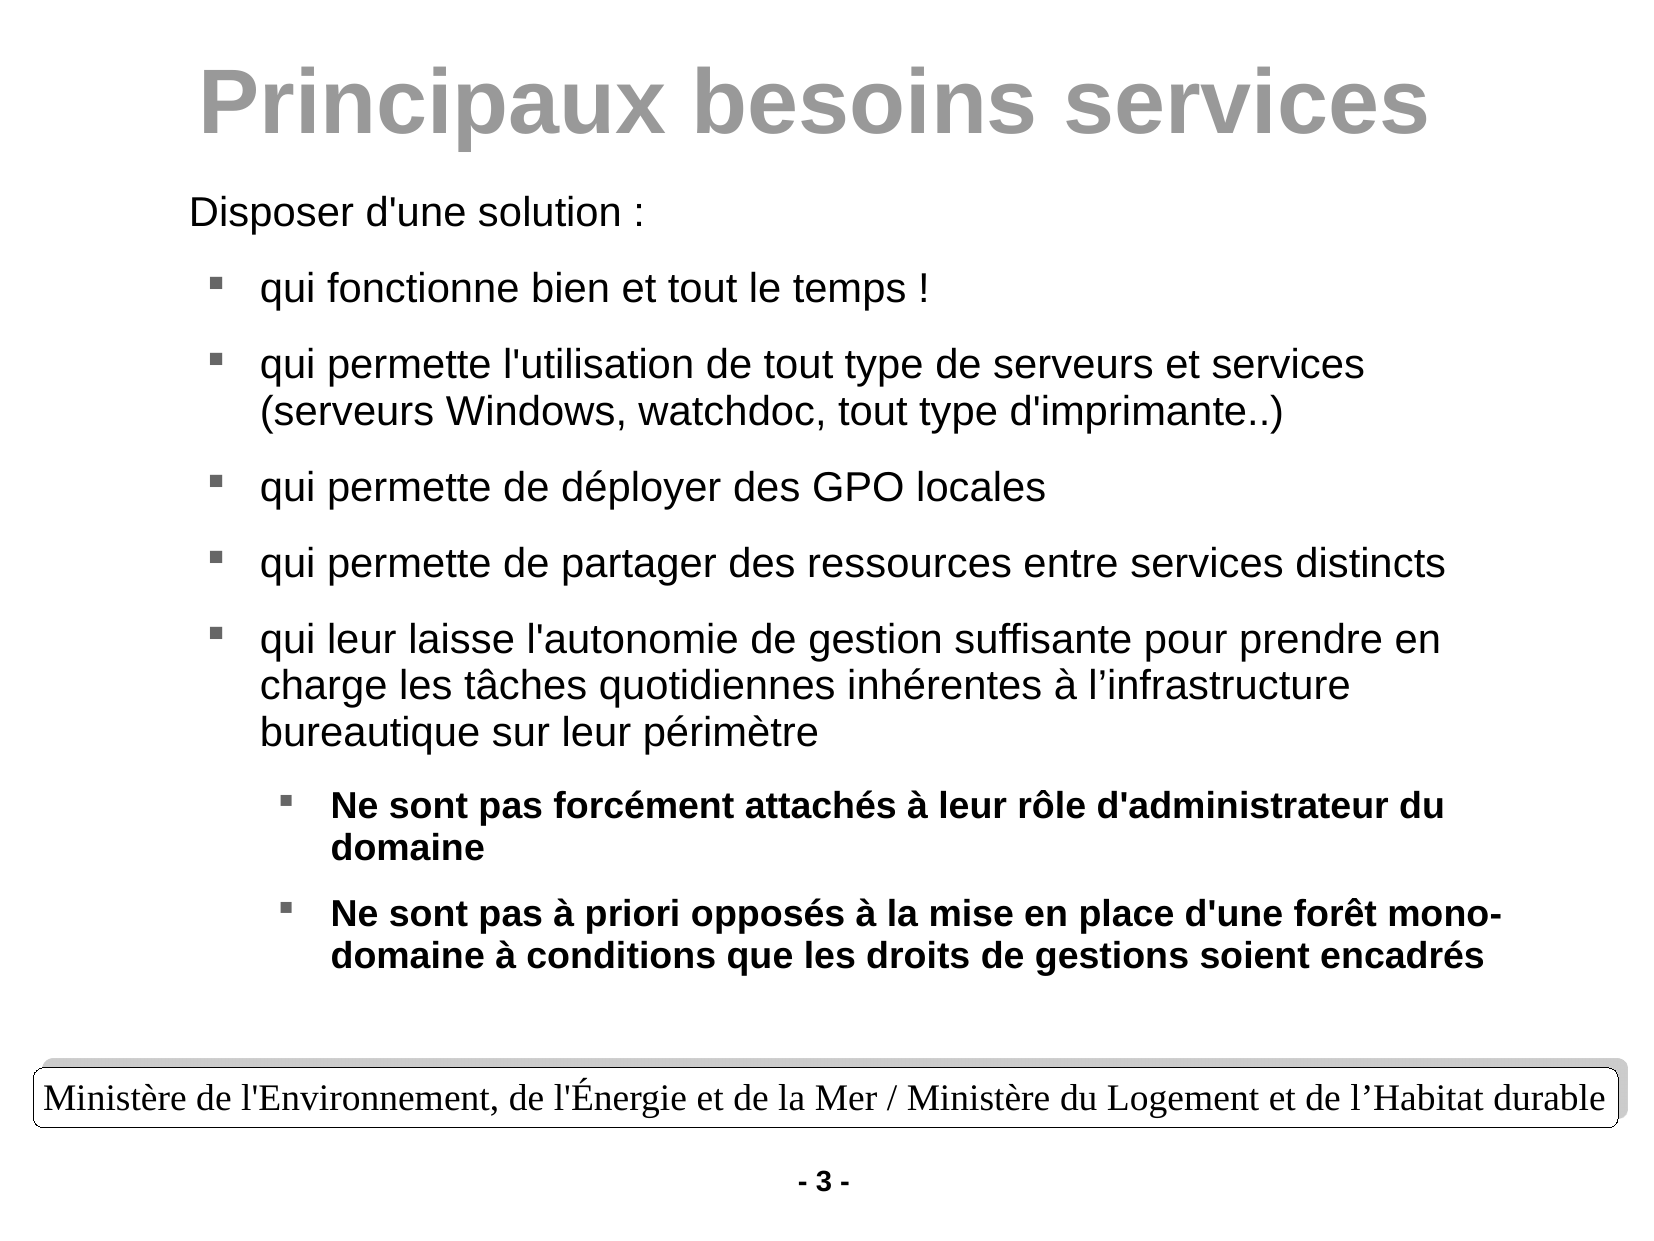

# Principaux besoins services
Disposer d'une solution :
qui fonctionne bien et tout le temps !
qui permette l'utilisation de tout type de serveurs et services (serveurs Windows, watchdoc, tout type d'imprimante..)
qui permette de déployer des GPO locales
qui permette de partager des ressources entre services distincts
qui leur laisse l'autonomie de gestion suffisante pour prendre en charge les tâches quotidiennes inhérentes à l’infrastructure bureautique sur leur périmètre
Ne sont pas forcément attachés à leur rôle d'administrateur du domaine
Ne sont pas à priori opposés à la mise en place d'une forêt mono-domaine à conditions que les droits de gestions soient encadrés